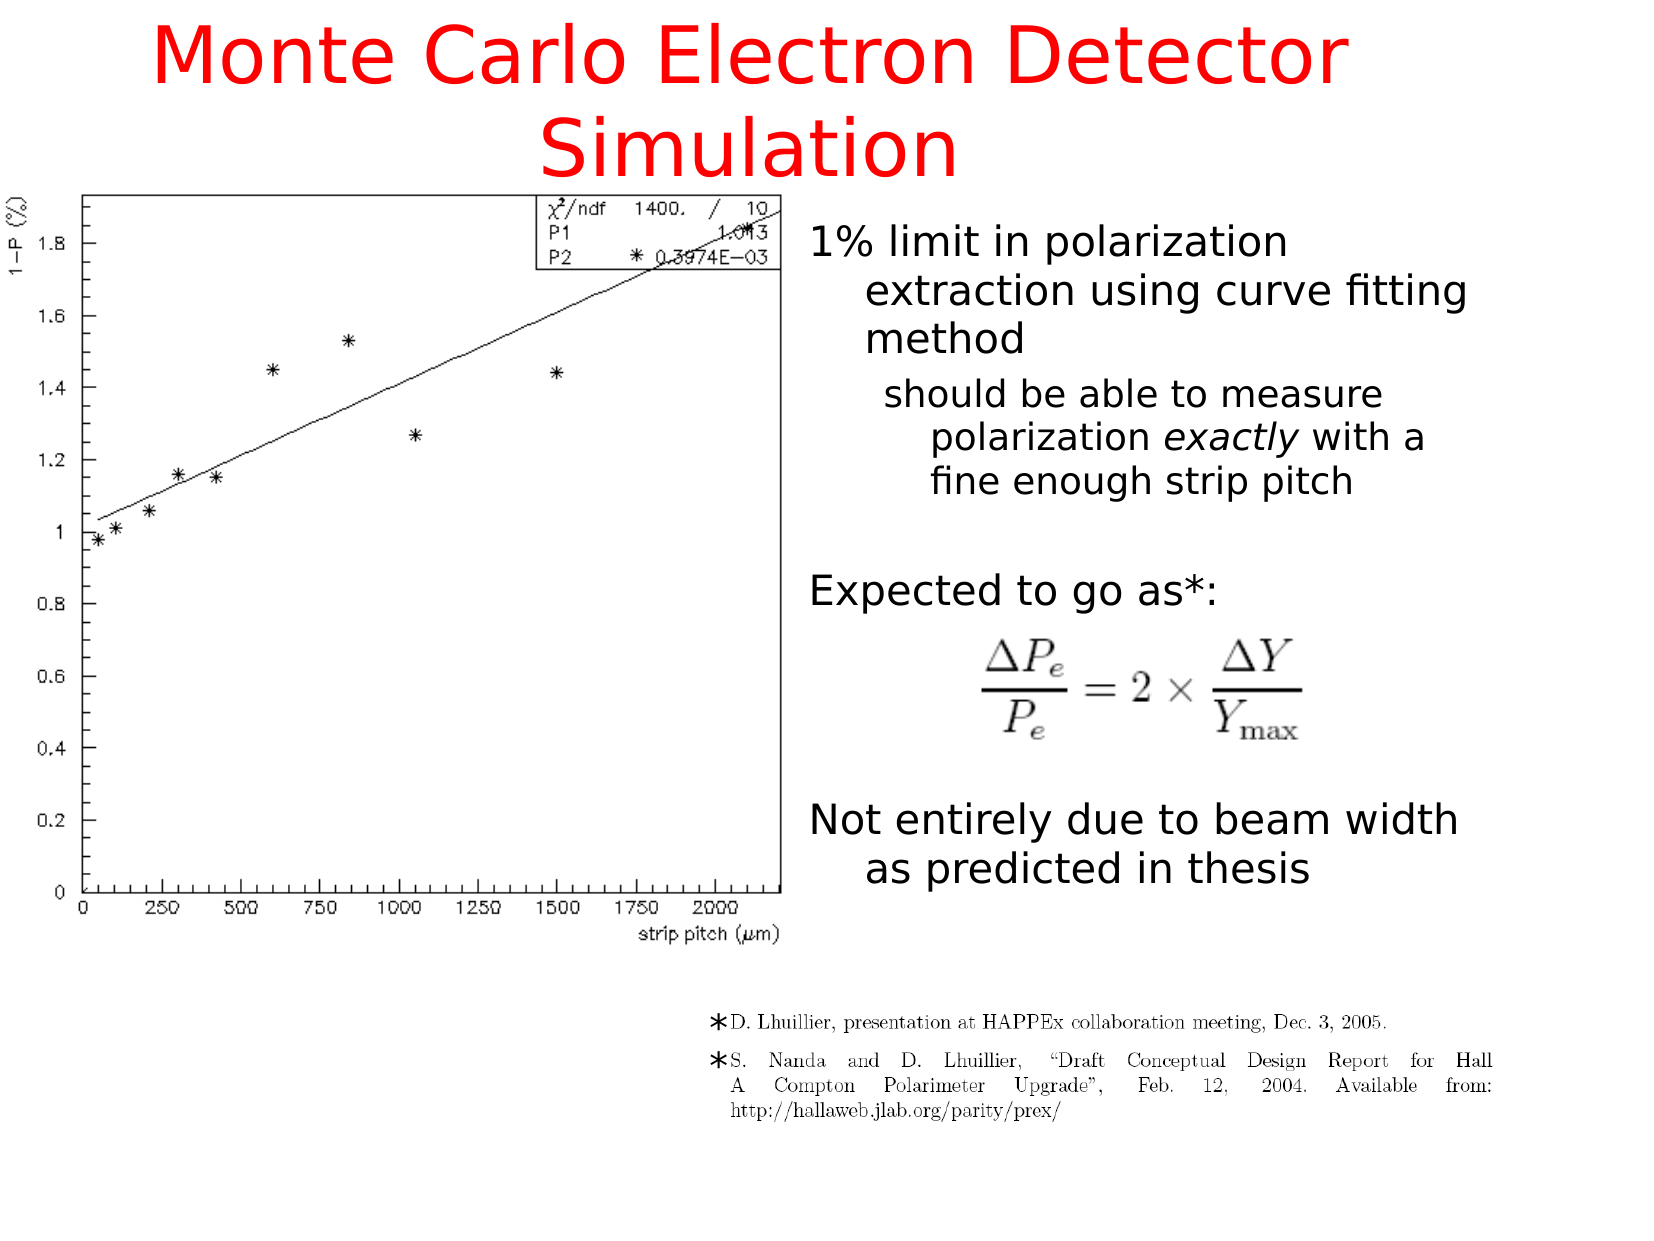

# Monte Carlo Electron Detector Simulation
1% limit in polarization extraction using curve fitting method
should be able to measure polarization exactly with a fine enough strip pitch
Expected to go as*:
Not entirely due to beam width as predicted in thesis
*
*